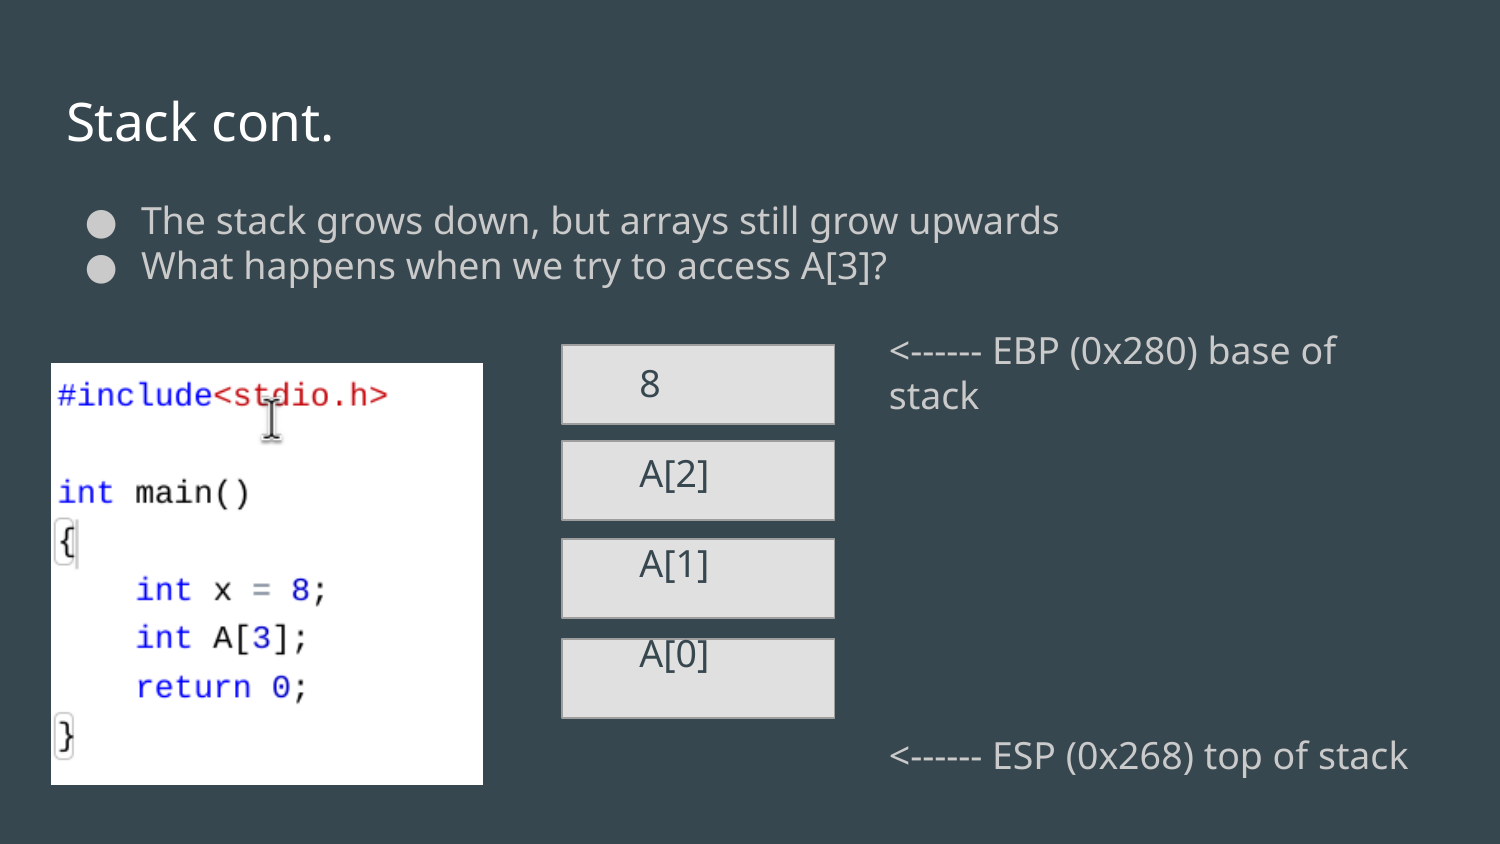

# Stack cont.
The stack grows down, but arrays still grow upwards
What happens when we try to access A[3]?
<------ EBP (0x280) base of stack
<------ ESP (0x268) top of stack
8
A[2]
A[1]
A[0]